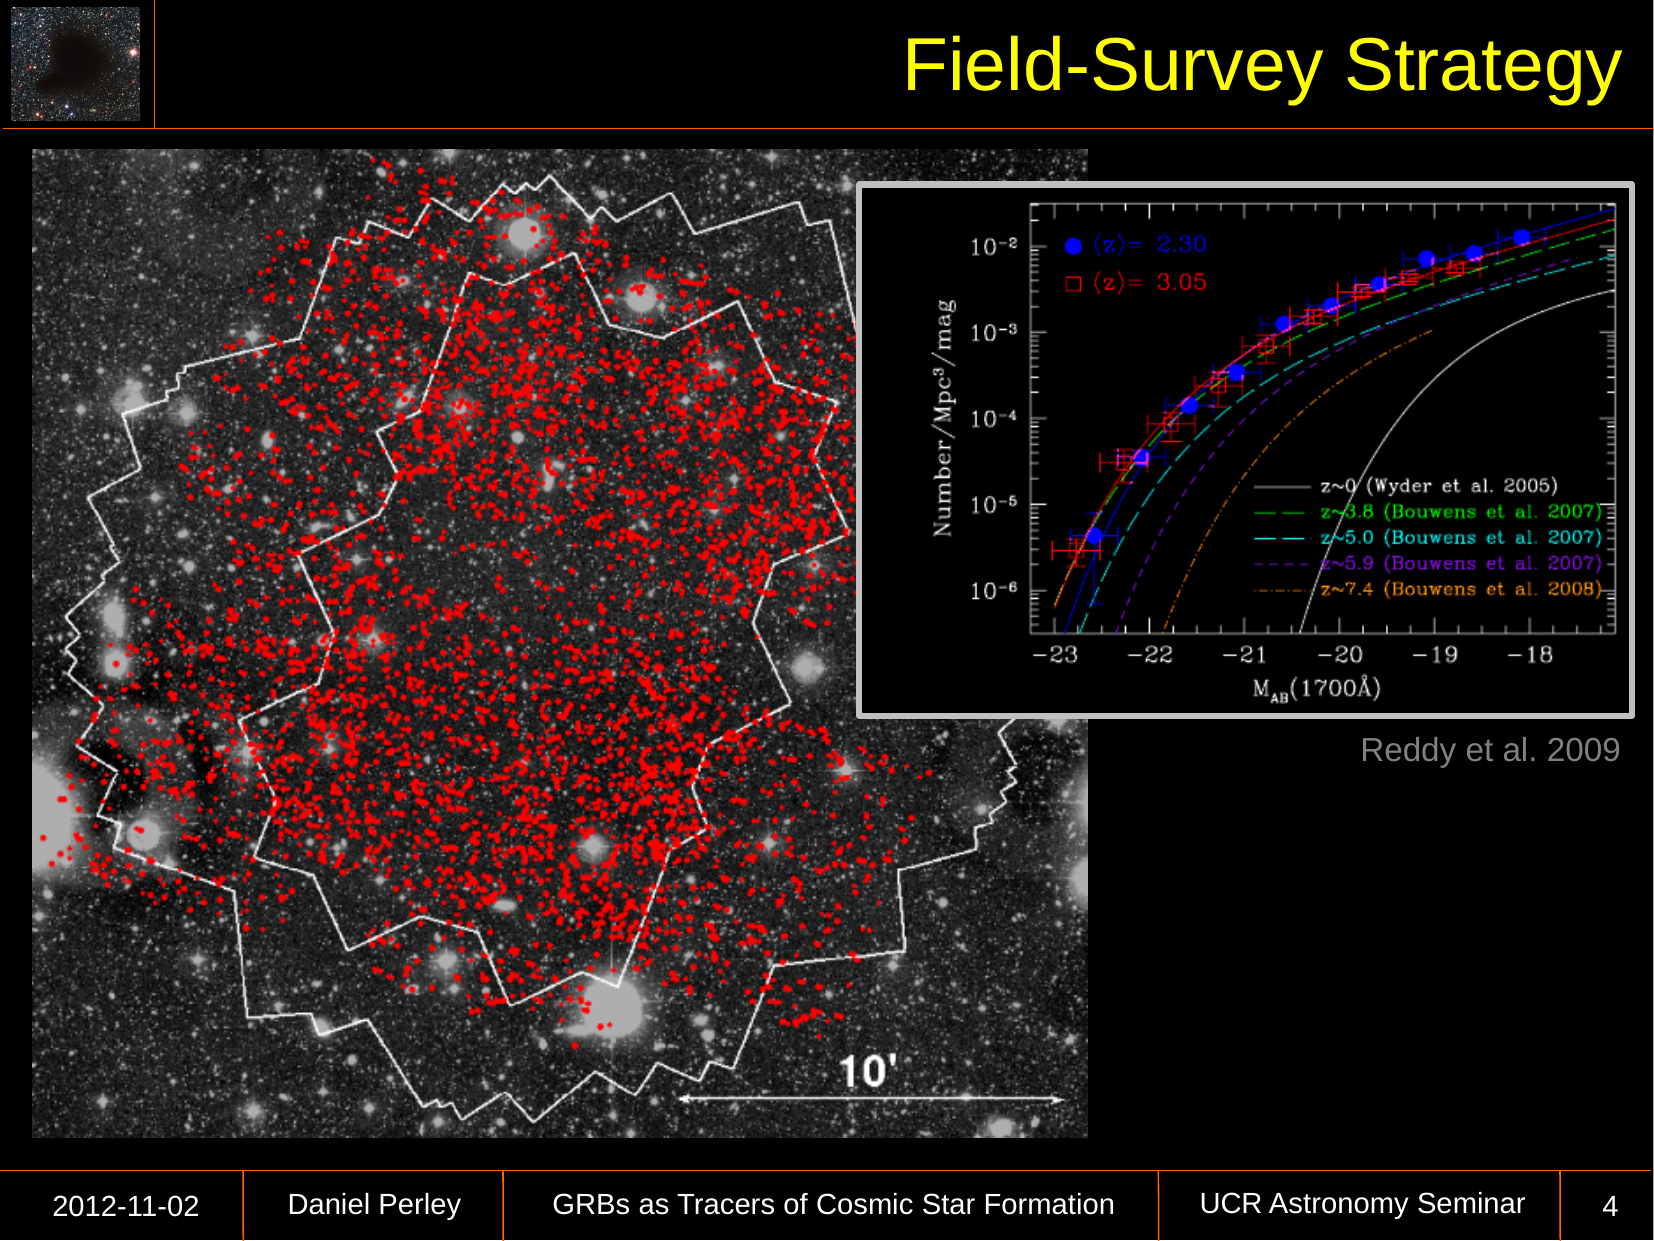

# Field-Survey Strategy
Reddy et al. 2009
2012-11-02
4